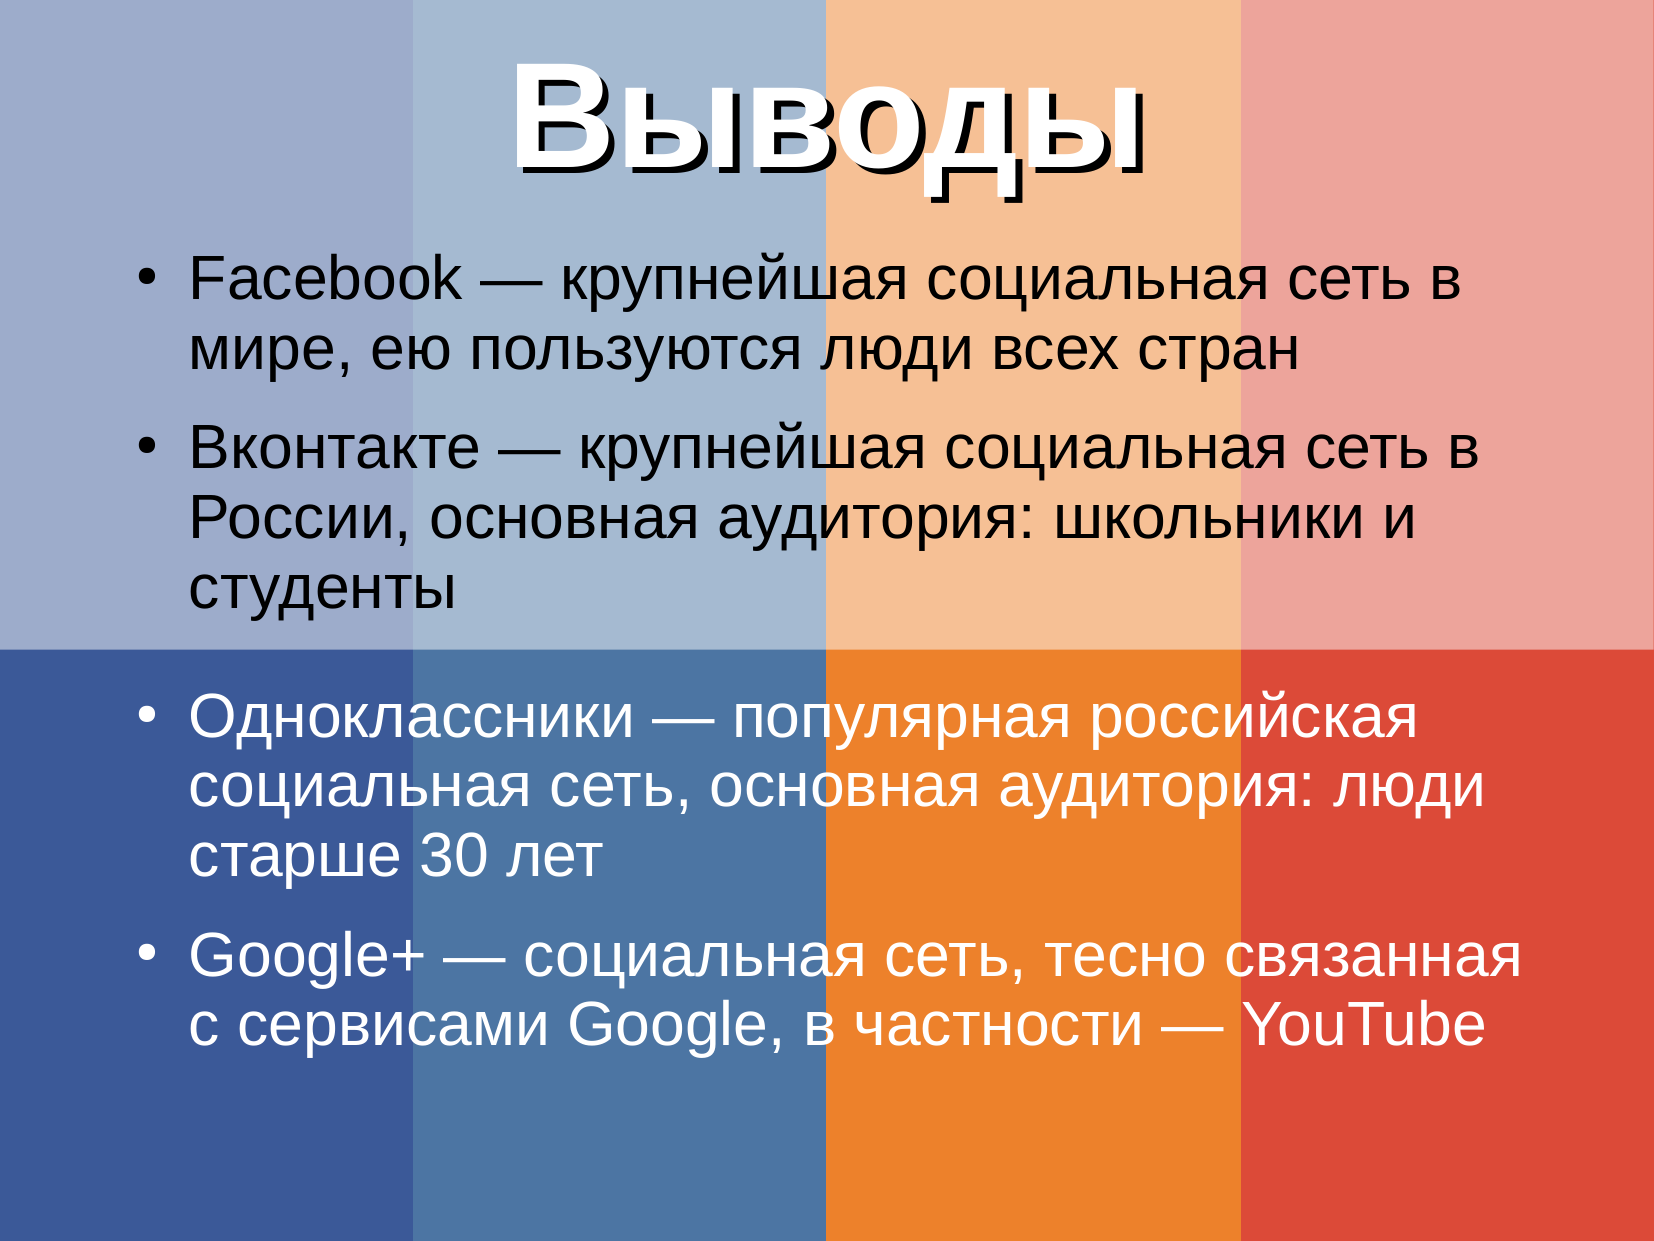

# Выводы
Facebook — крупнейшая социальная сеть в мире, ею пользуются люди всех стран
Вконтакте — крупнейшая социальная сеть в России, основная аудитория: школьники и студенты
Одноклассники — популярная российская социальная сеть, основная аудитория: люди старше 30 лет
Google+ — социальная сеть, тесно связанная с сервисами Google, в частности — YouTube